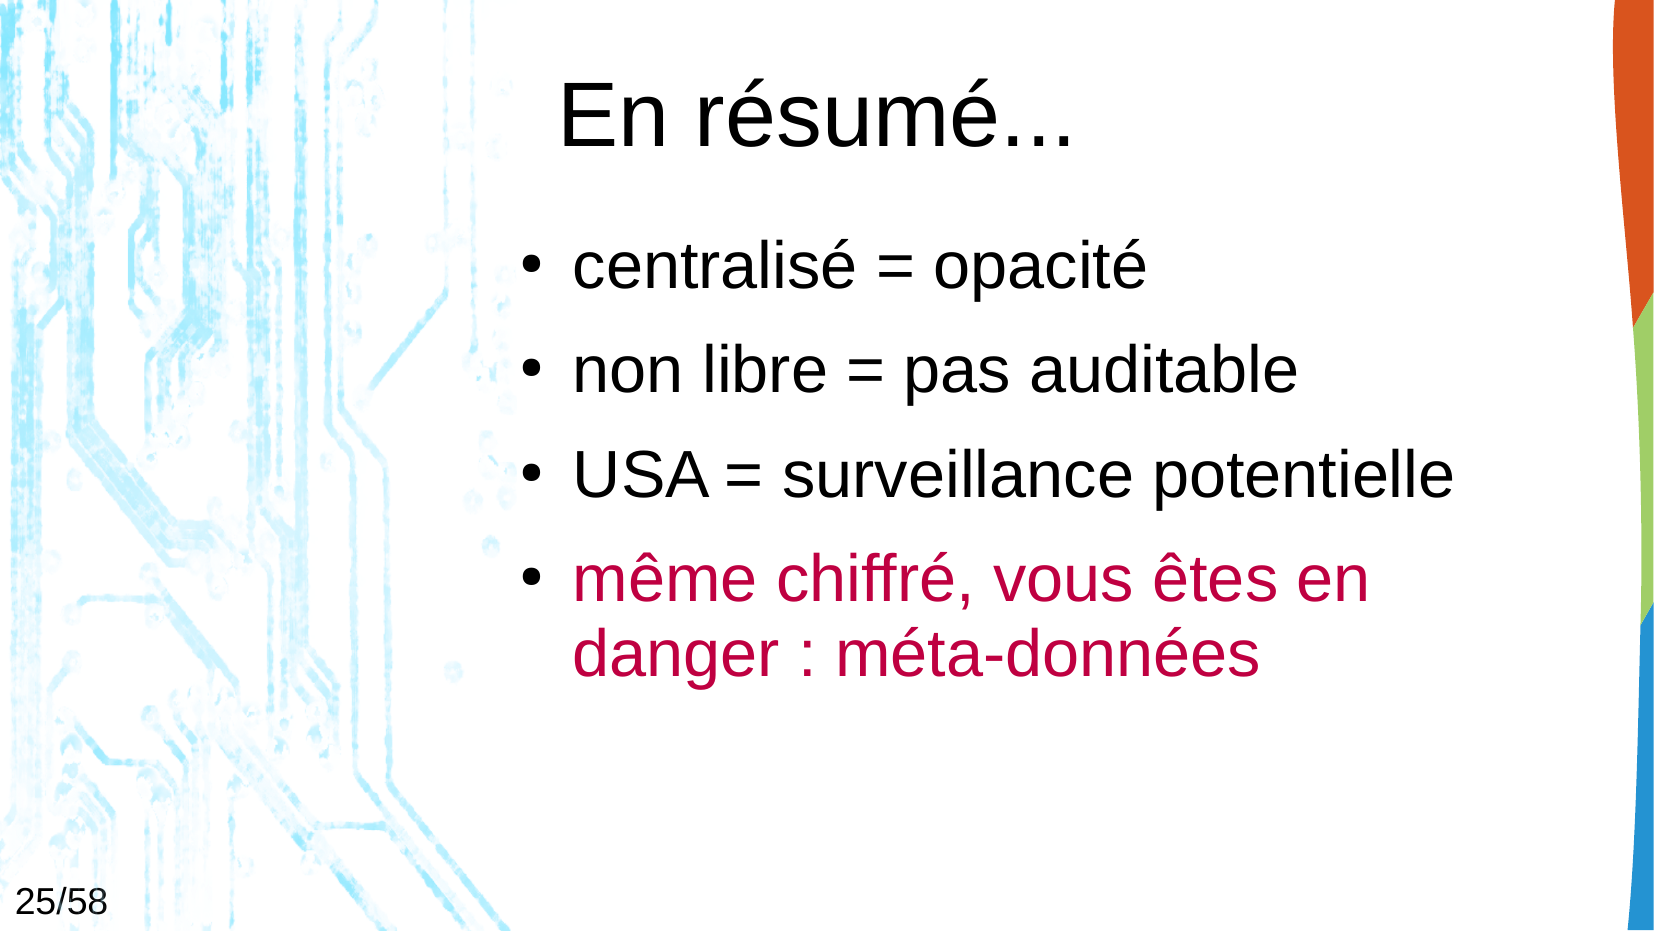

# En résumé...
centralisé = opacité
non libre = pas auditable
USA = surveillance potentielle
même chiffré, vous êtes en danger : méta-données